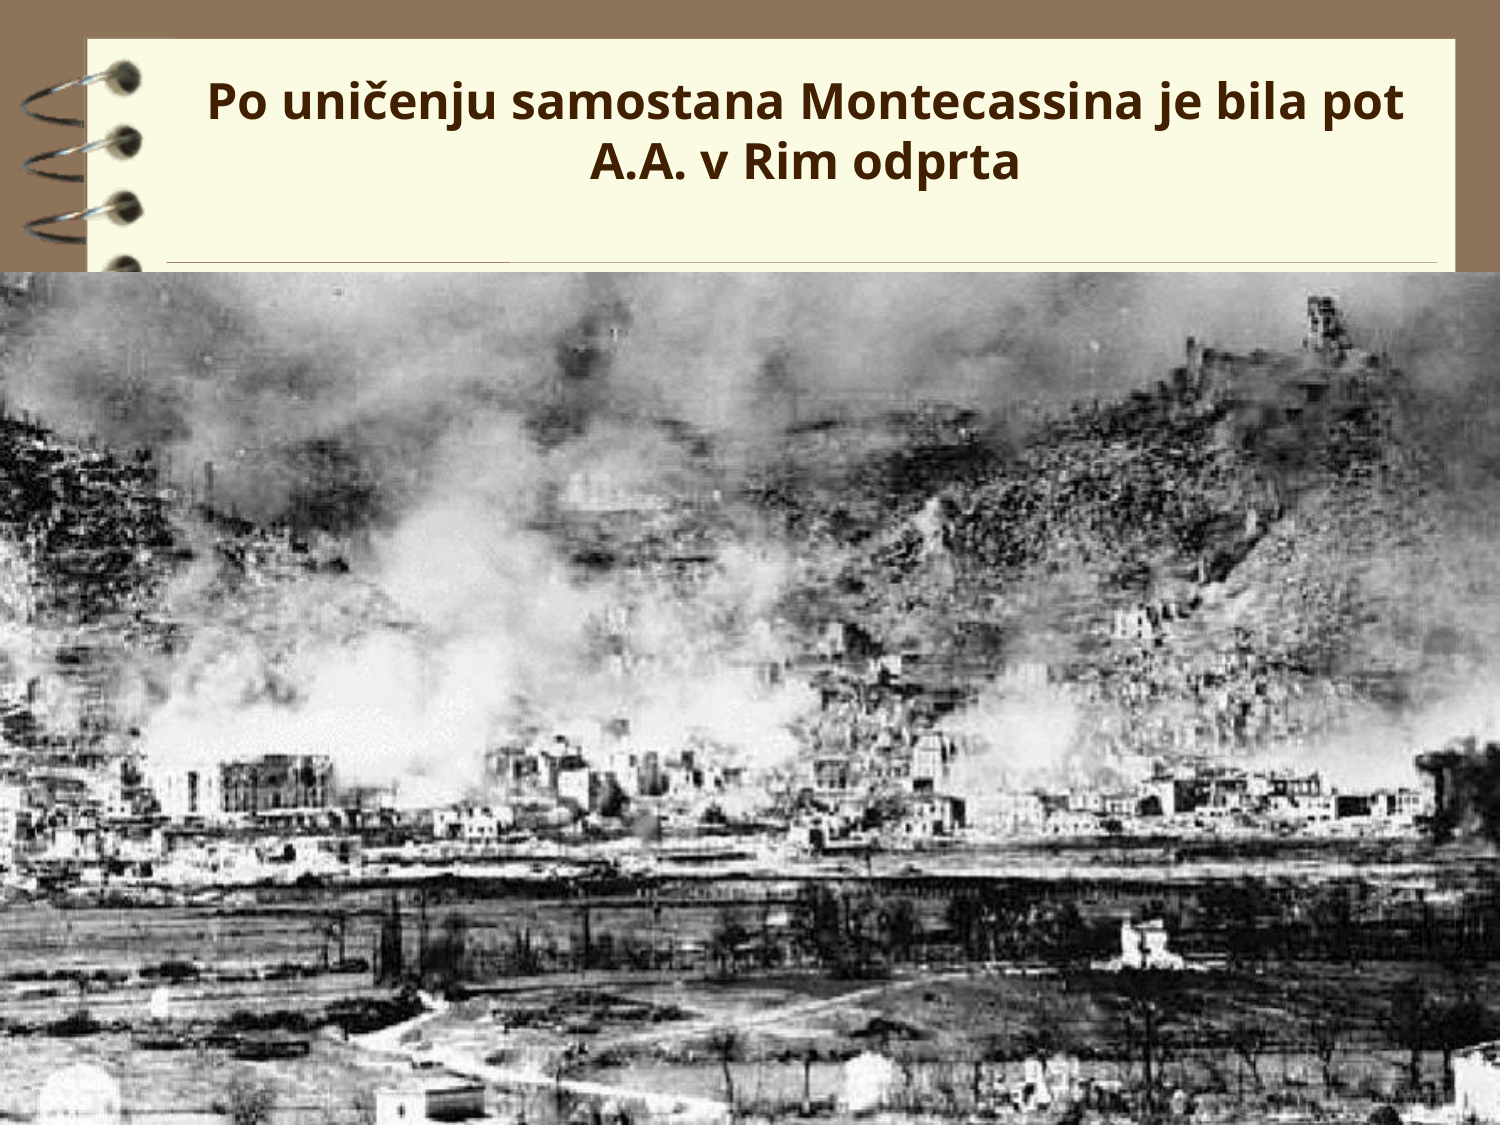

Po uničenju samostana Montecassina je bila pot A.A. v Rim odprta